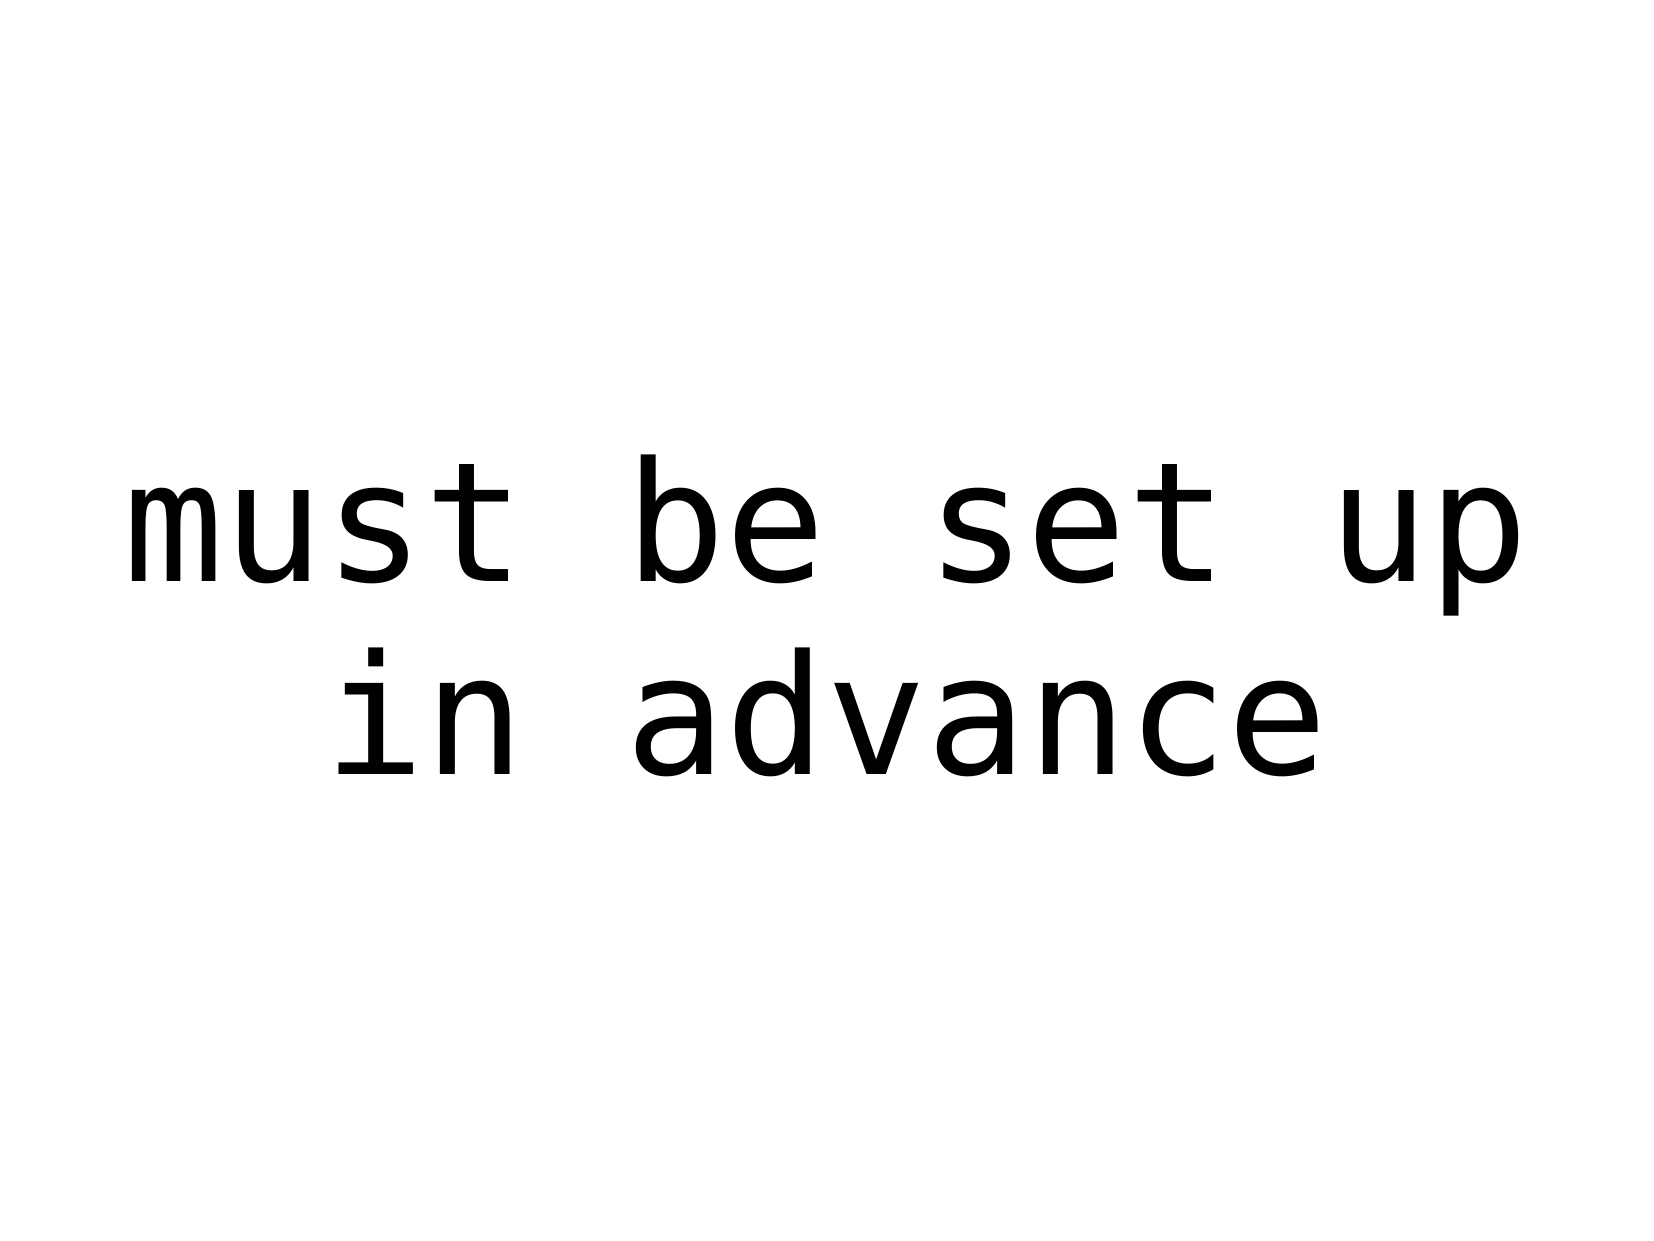

# must be set up in advance